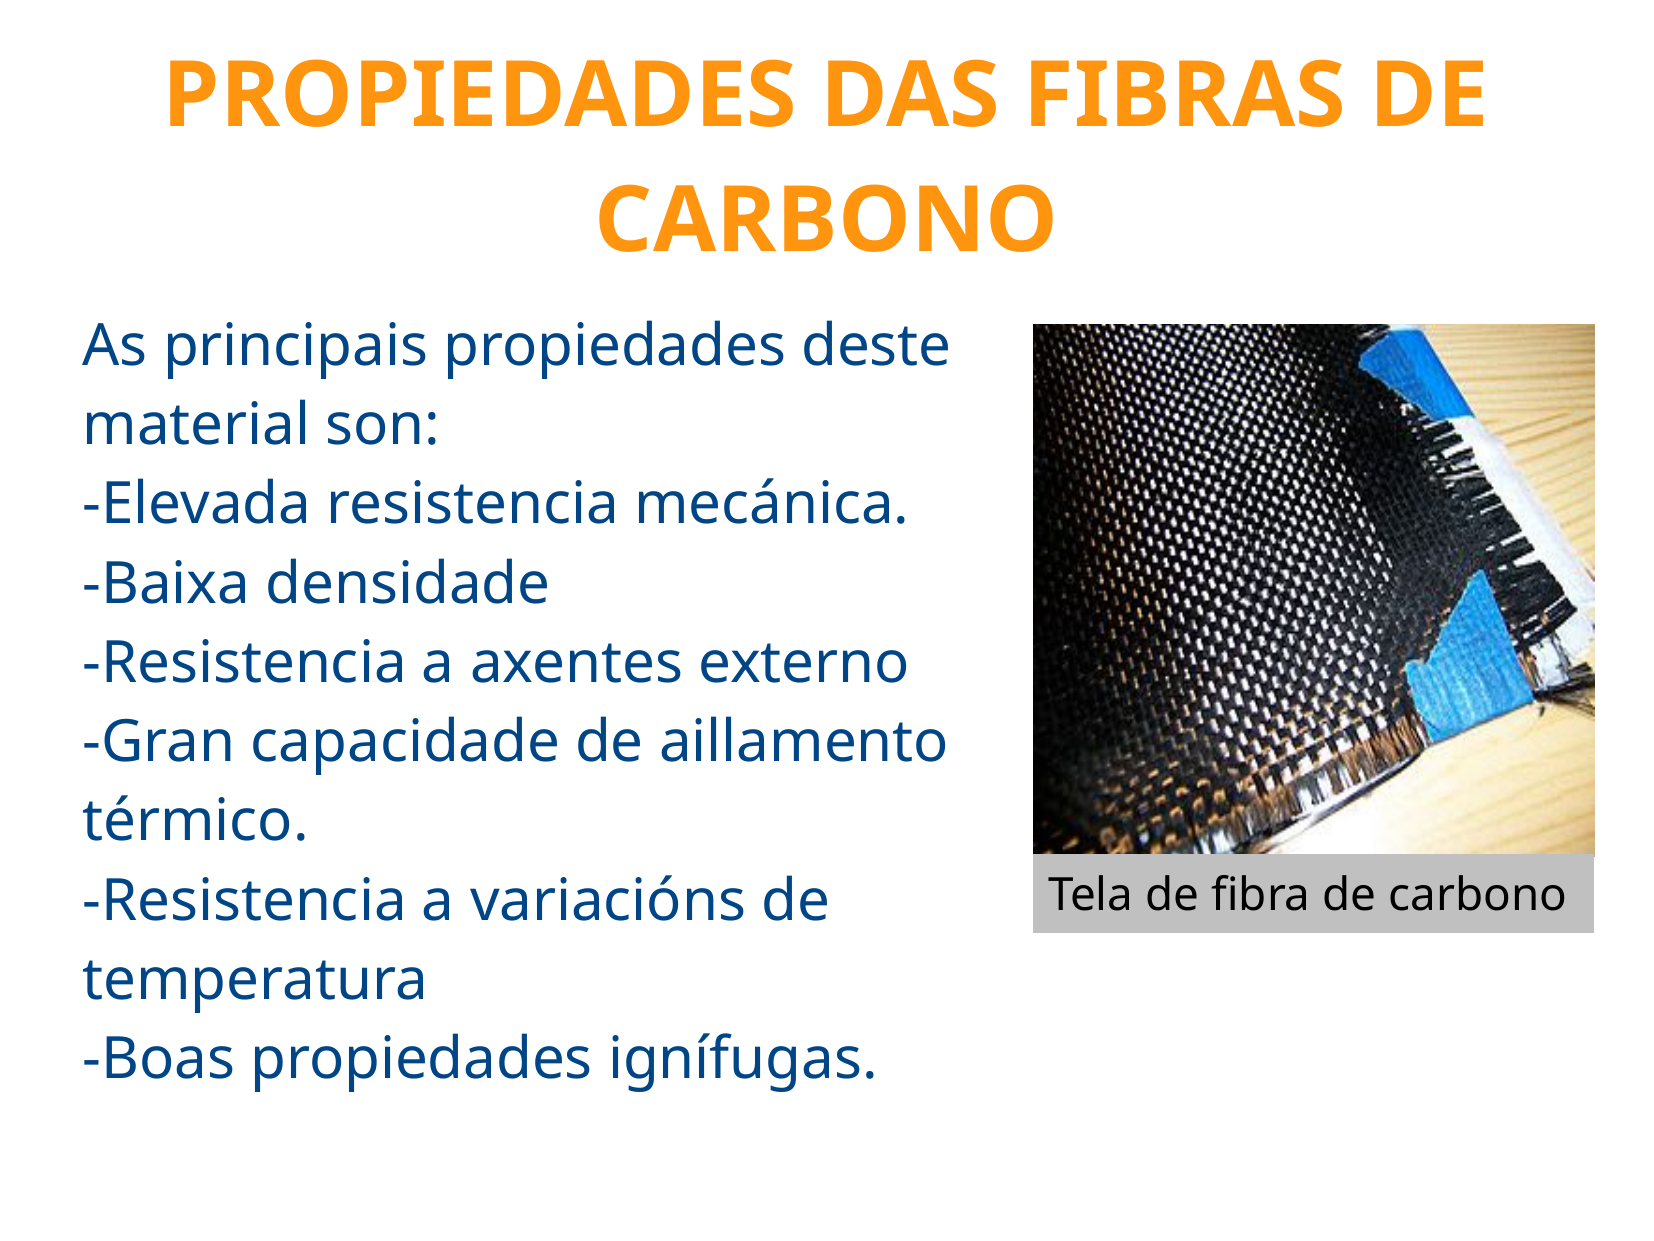

# PROPIEDADES DAS FIBRAS DE CARBONO
As principais propiedades deste material son:
-Elevada resistencia mecánica.
-Baixa densidade
-Resistencia a axentes externo
-Gran capacidade de aillamento térmico.
-Resistencia a variacións de temperatura
-Boas propiedades ignífugas.
| Tela de fibra de carbono |
| --- |